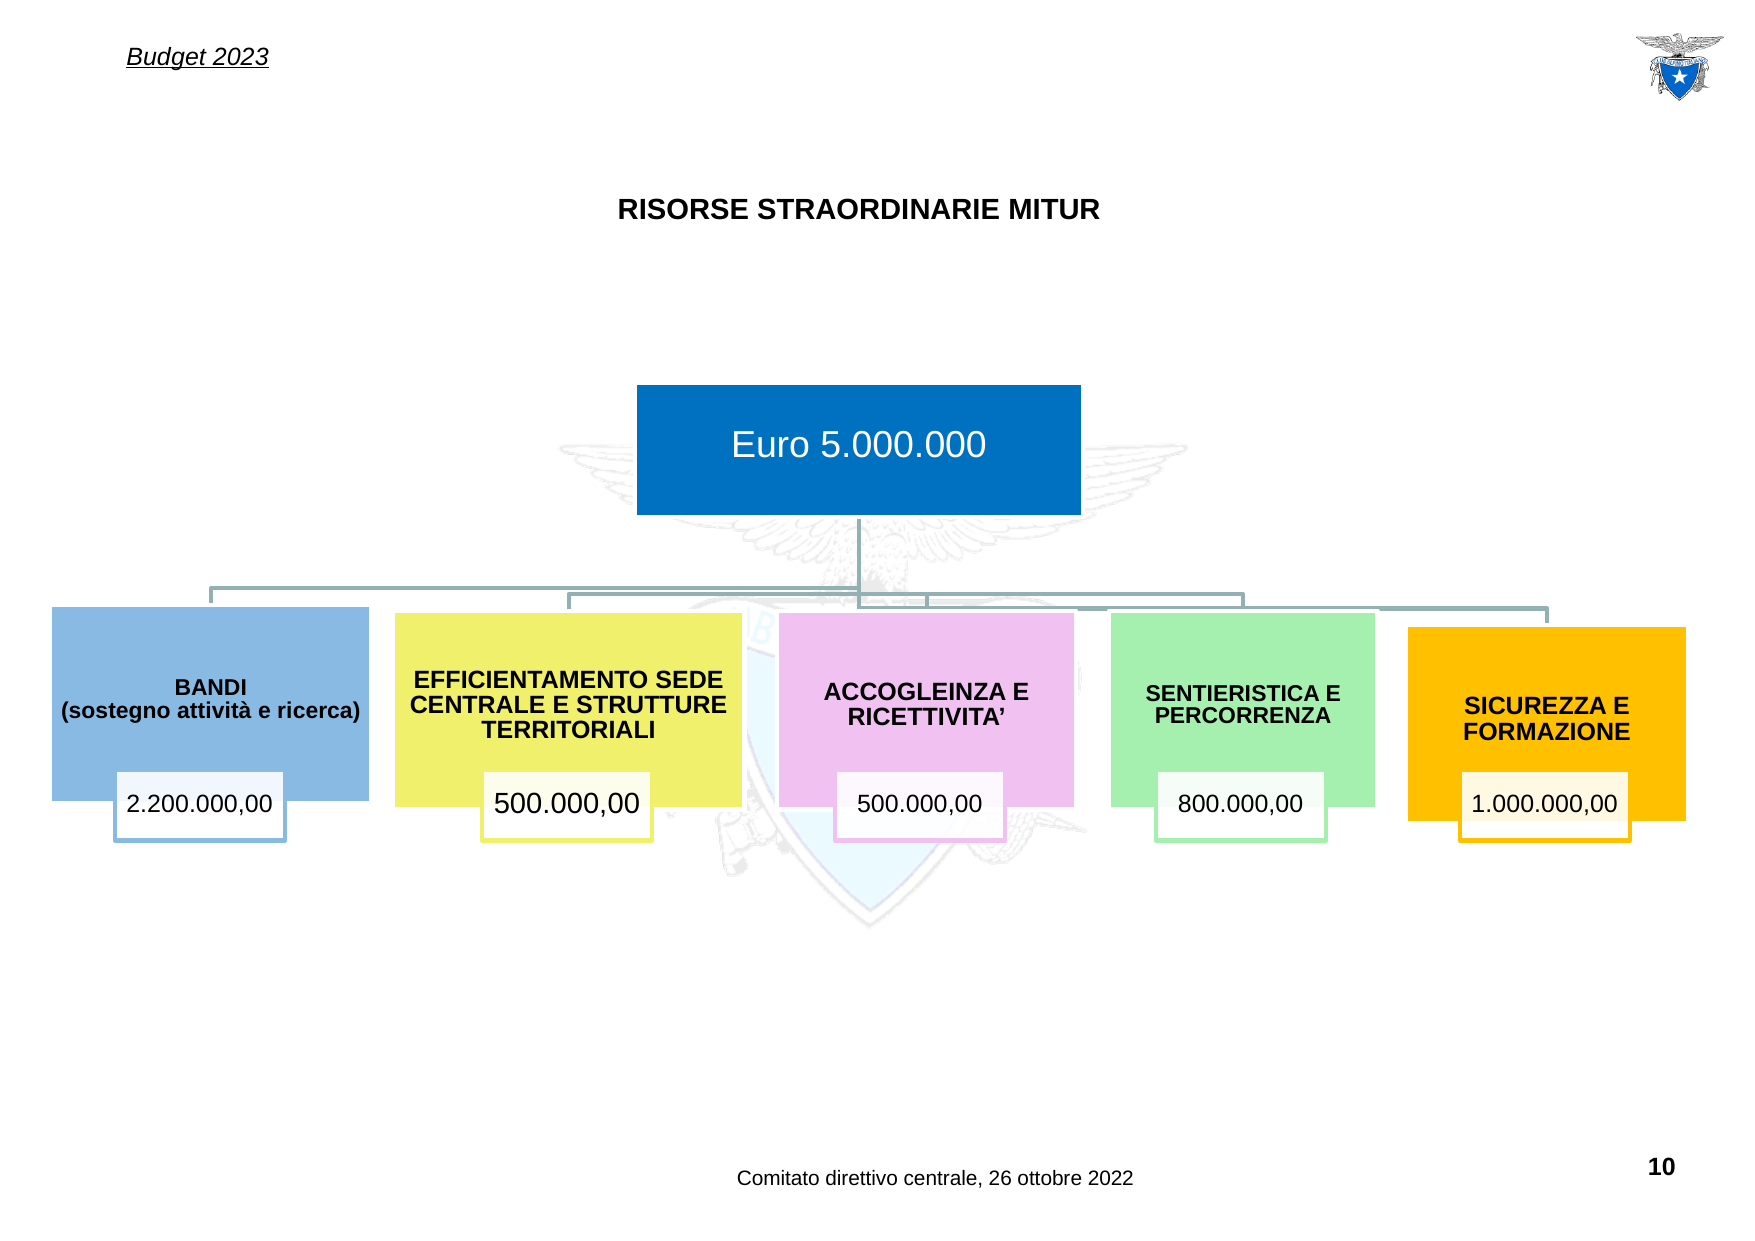

Budget 2023
| RISORSE STRAORDINARIE MITUR |
| --- |
| |
Euro 5.000.000
BANDI
(sostegno attività e ricerca)
EFFICIENTAMENTO SEDE CENTRALE E STRUTTURE TERRITORIALI
ACCOGLEINZA E RICETTIVITA’
SENTIERISTICA E PERCORRENZA
SICUREZZA E FORMAZIONE
2.200.000,00
500.000,00
500.000,00
800.000,00
1.000.000,00
10
Comitato direttivo centrale, 26 ottobre 2022